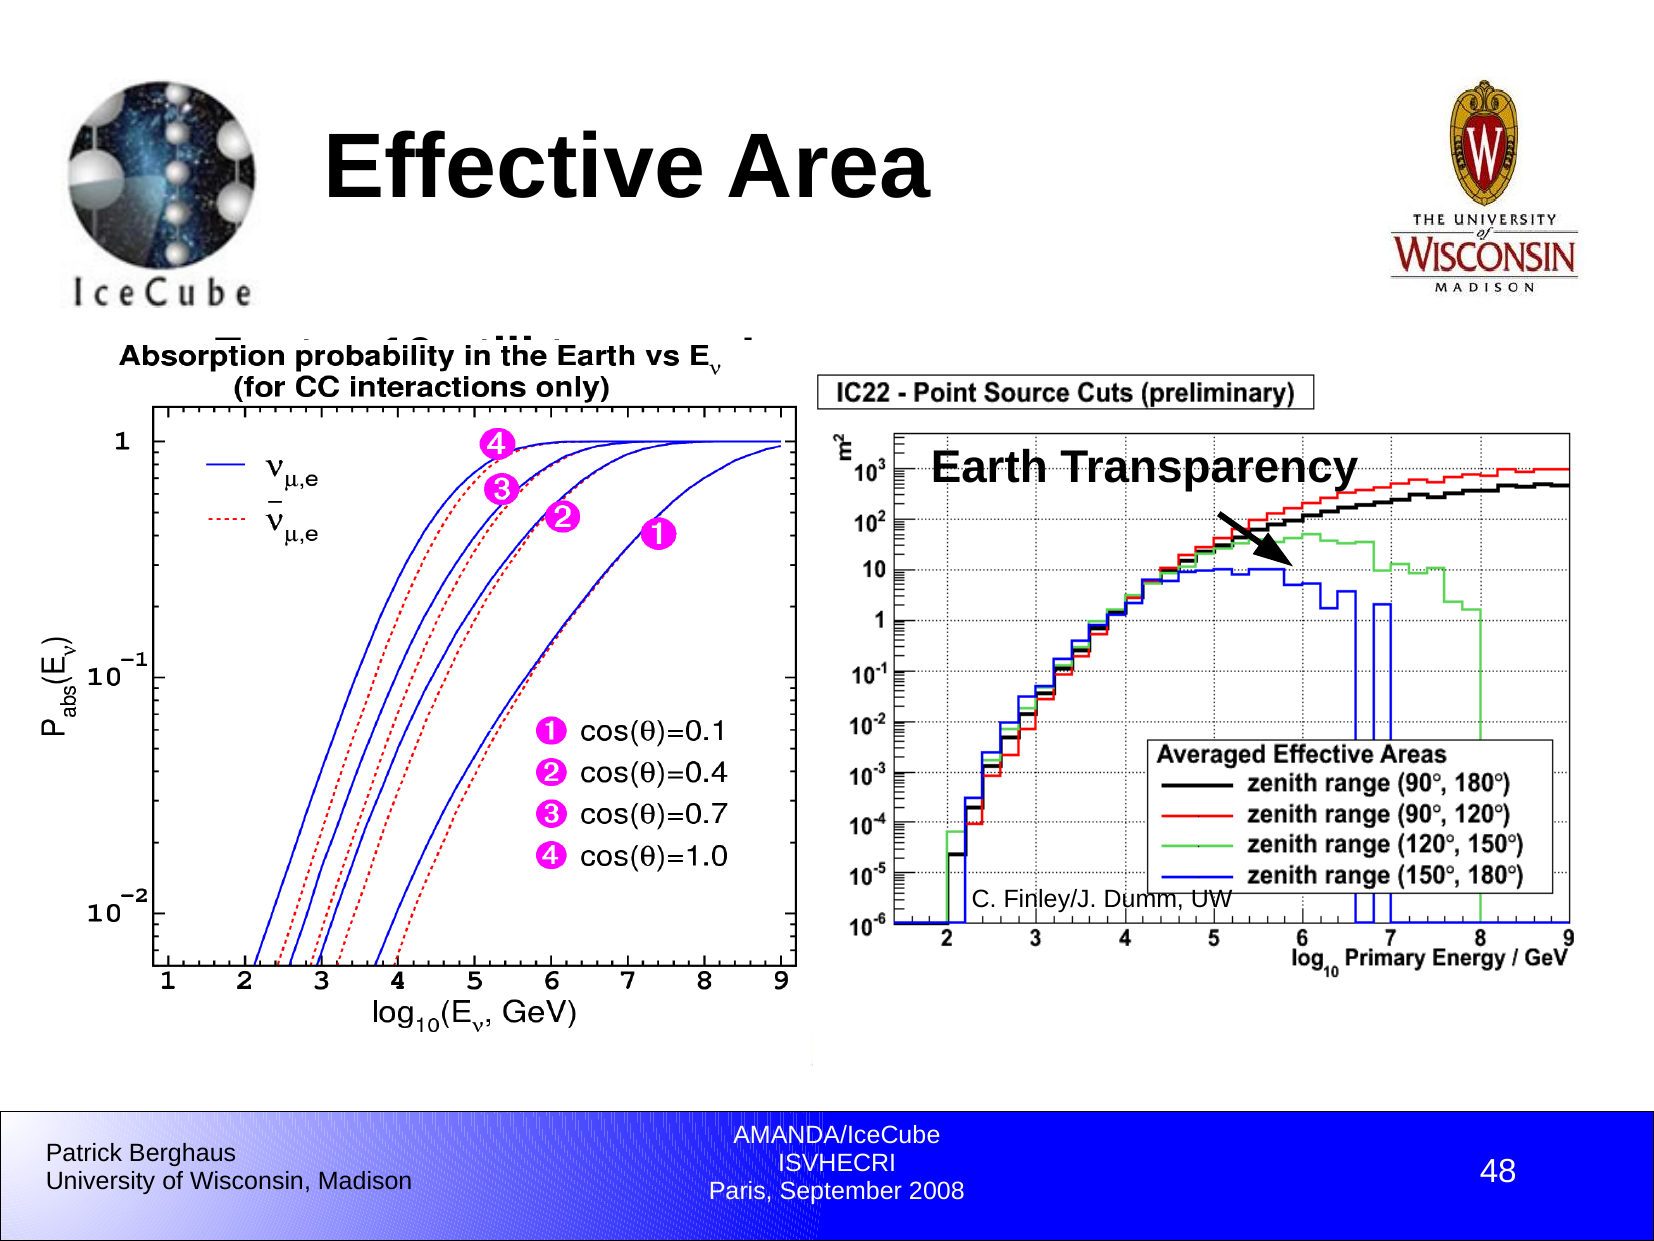

Effective Area
Factor 10 still to come!
Earth Transparency
C. Finley/J. Dumm, UW
CC
NC
W-res